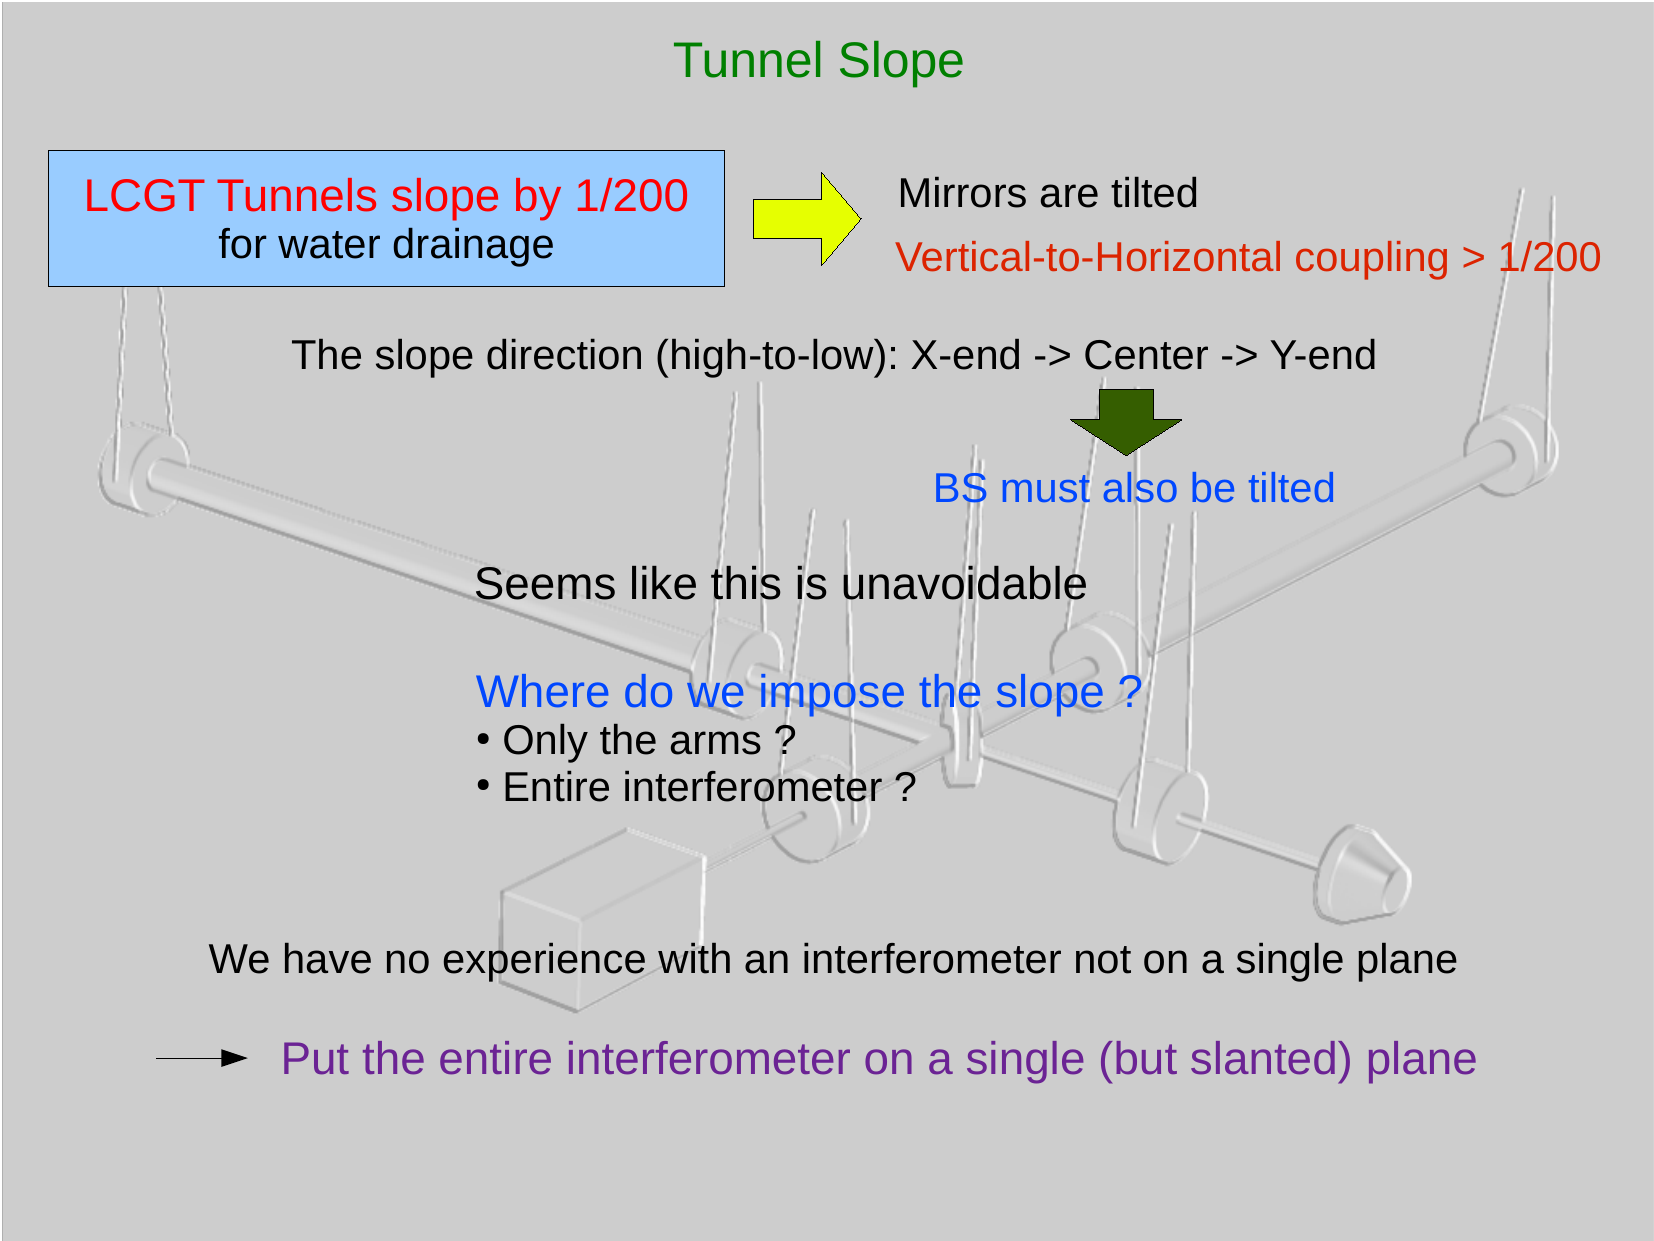

Tunnel Slope
LCGT Tunnels slope by 1/200
for water drainage
Mirrors are tilted
Vertical-to-Horizontal coupling > 1/200
The slope direction (high-to-low): X-end -> Center -> Y-end
BS must also be tilted
Seems like this is unavoidable
Where do we impose the slope ?
 Only the arms ?
 Entire interferometer ?
We have no experience with an interferometer not on a single plane
Put the entire interferometer on a single (but slanted) plane